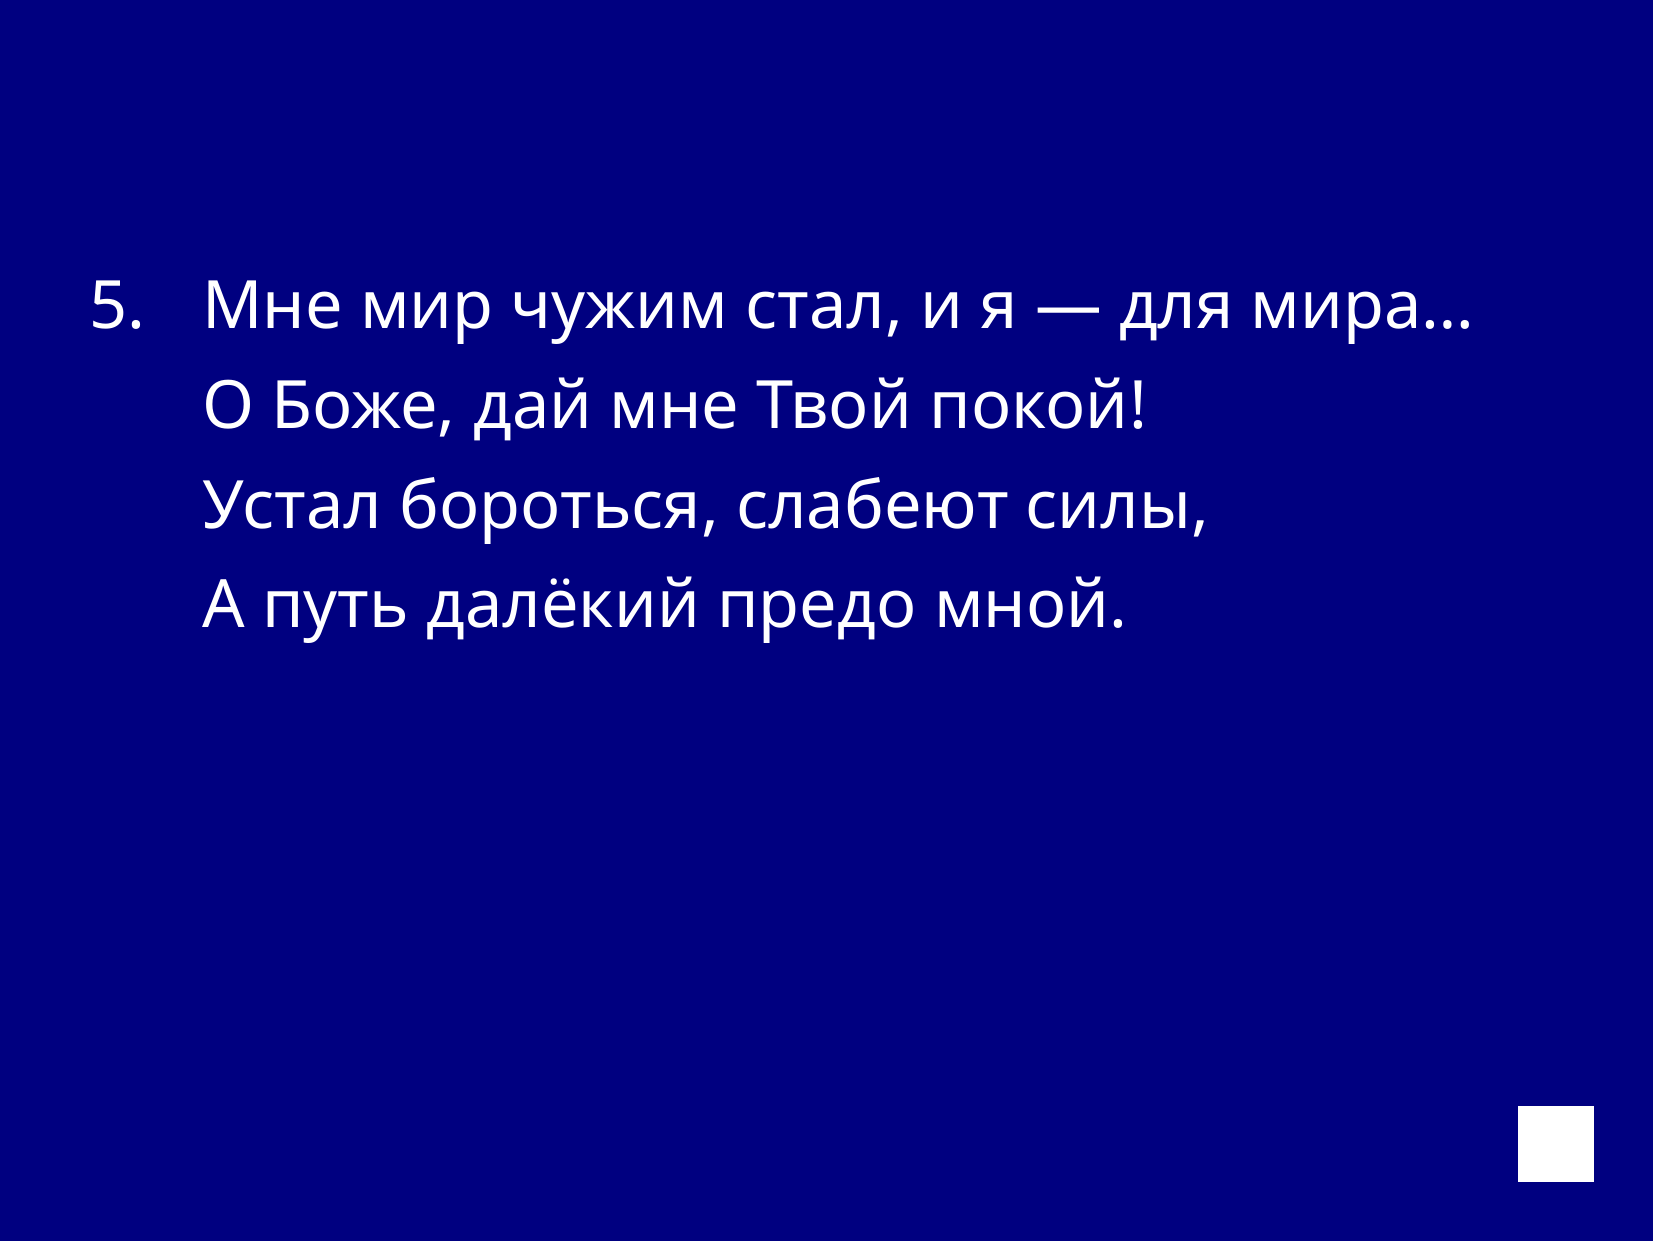

5.	Мне мир чужим стал, и я — для мира…
	О Боже, дай мне Твой покой!
	Устал бороться, слабеют силы,
	А путь далёкий предо мной.